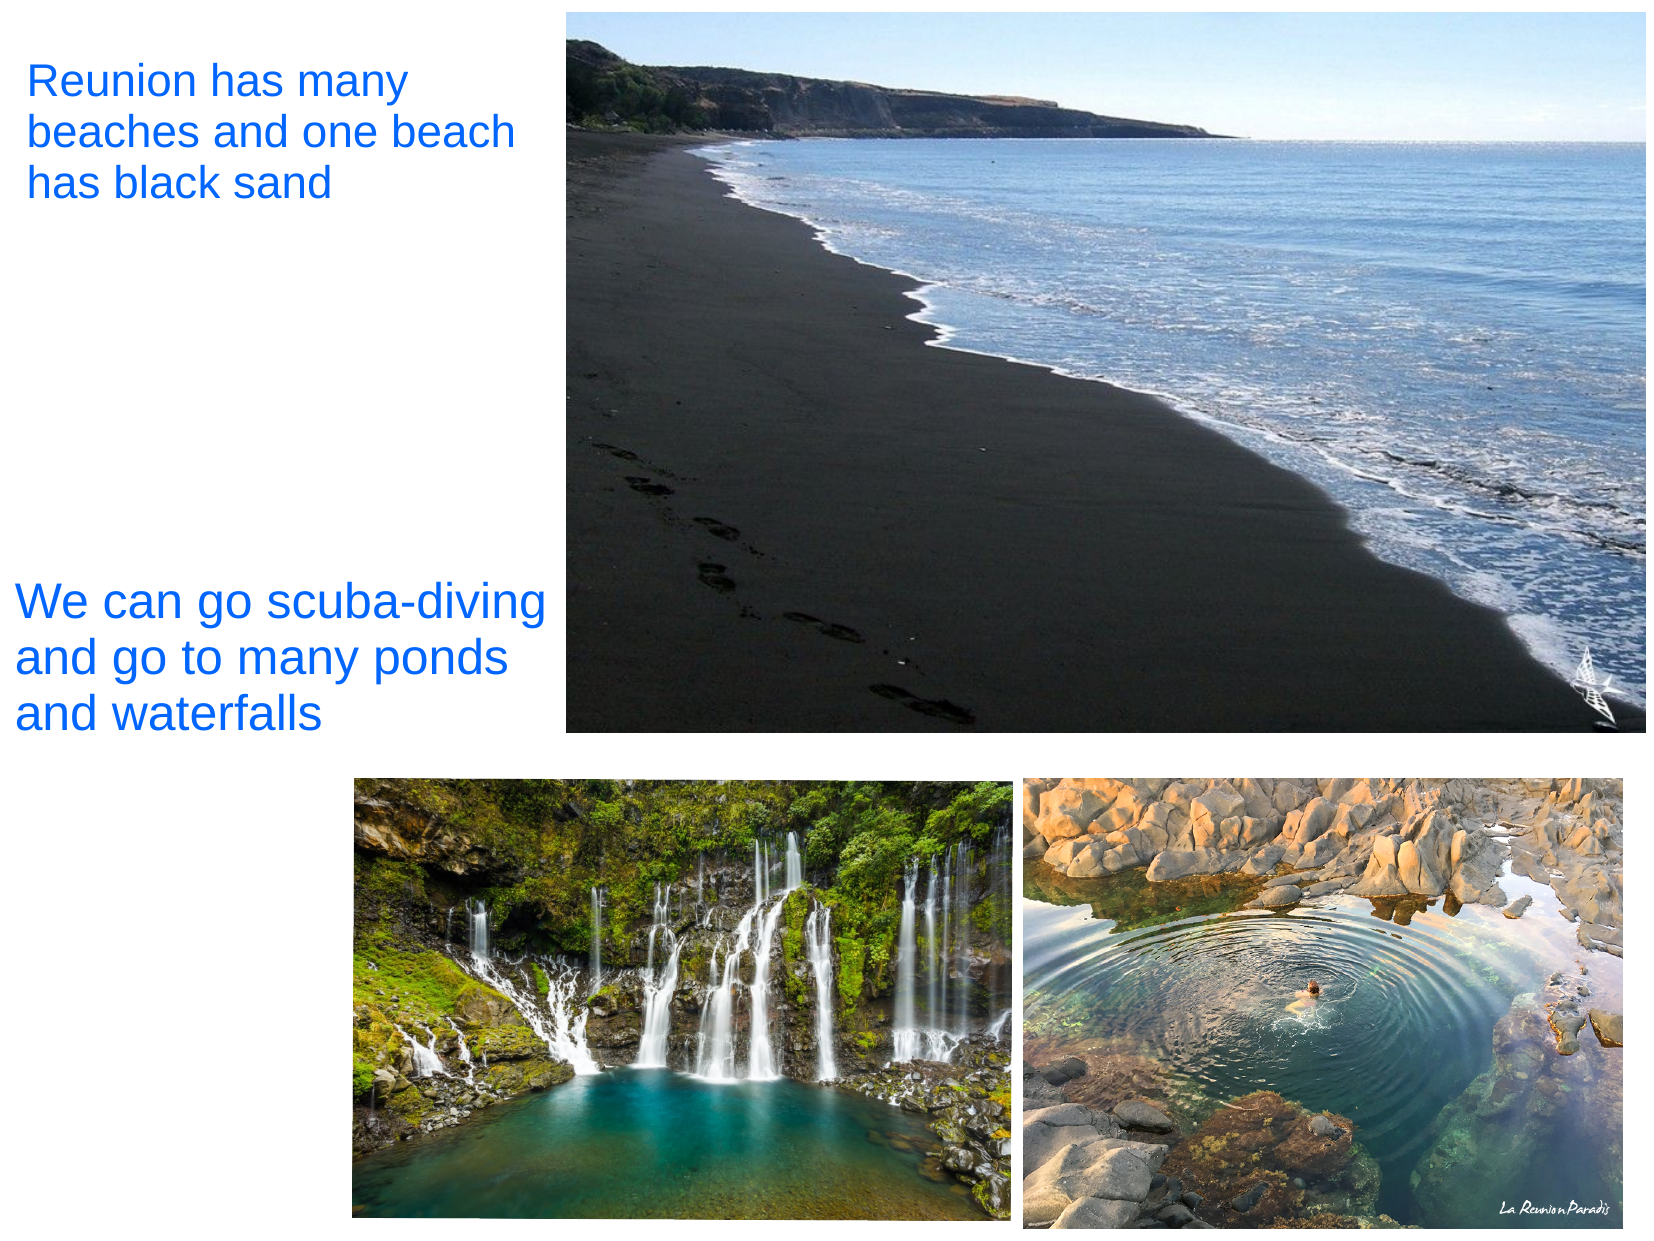

Reunion has many
beaches and one beach
has black sand
We can go scuba-diving
and go to many ponds
and waterfalls